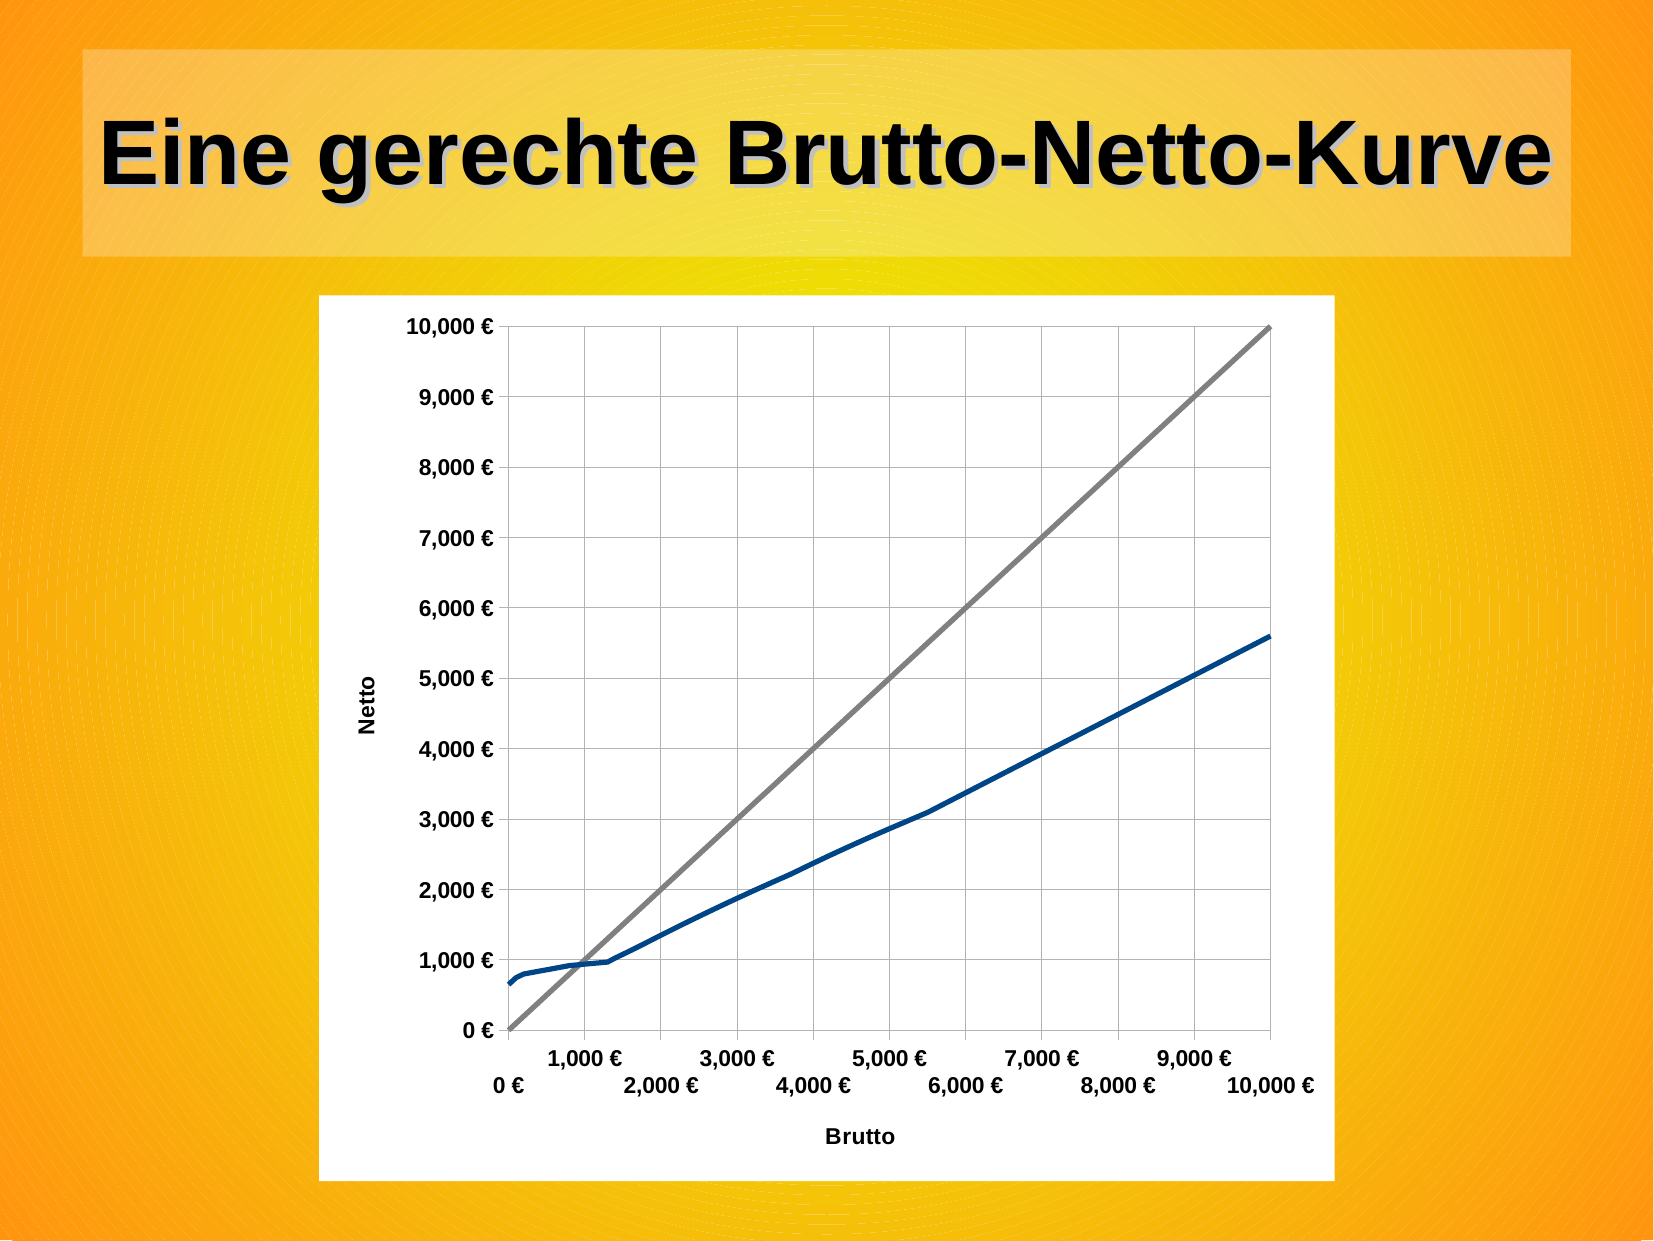

# Eine gerechte Brutto-Netto-Kurve
### Chart
| Category | Heute | |
|---|---|---|